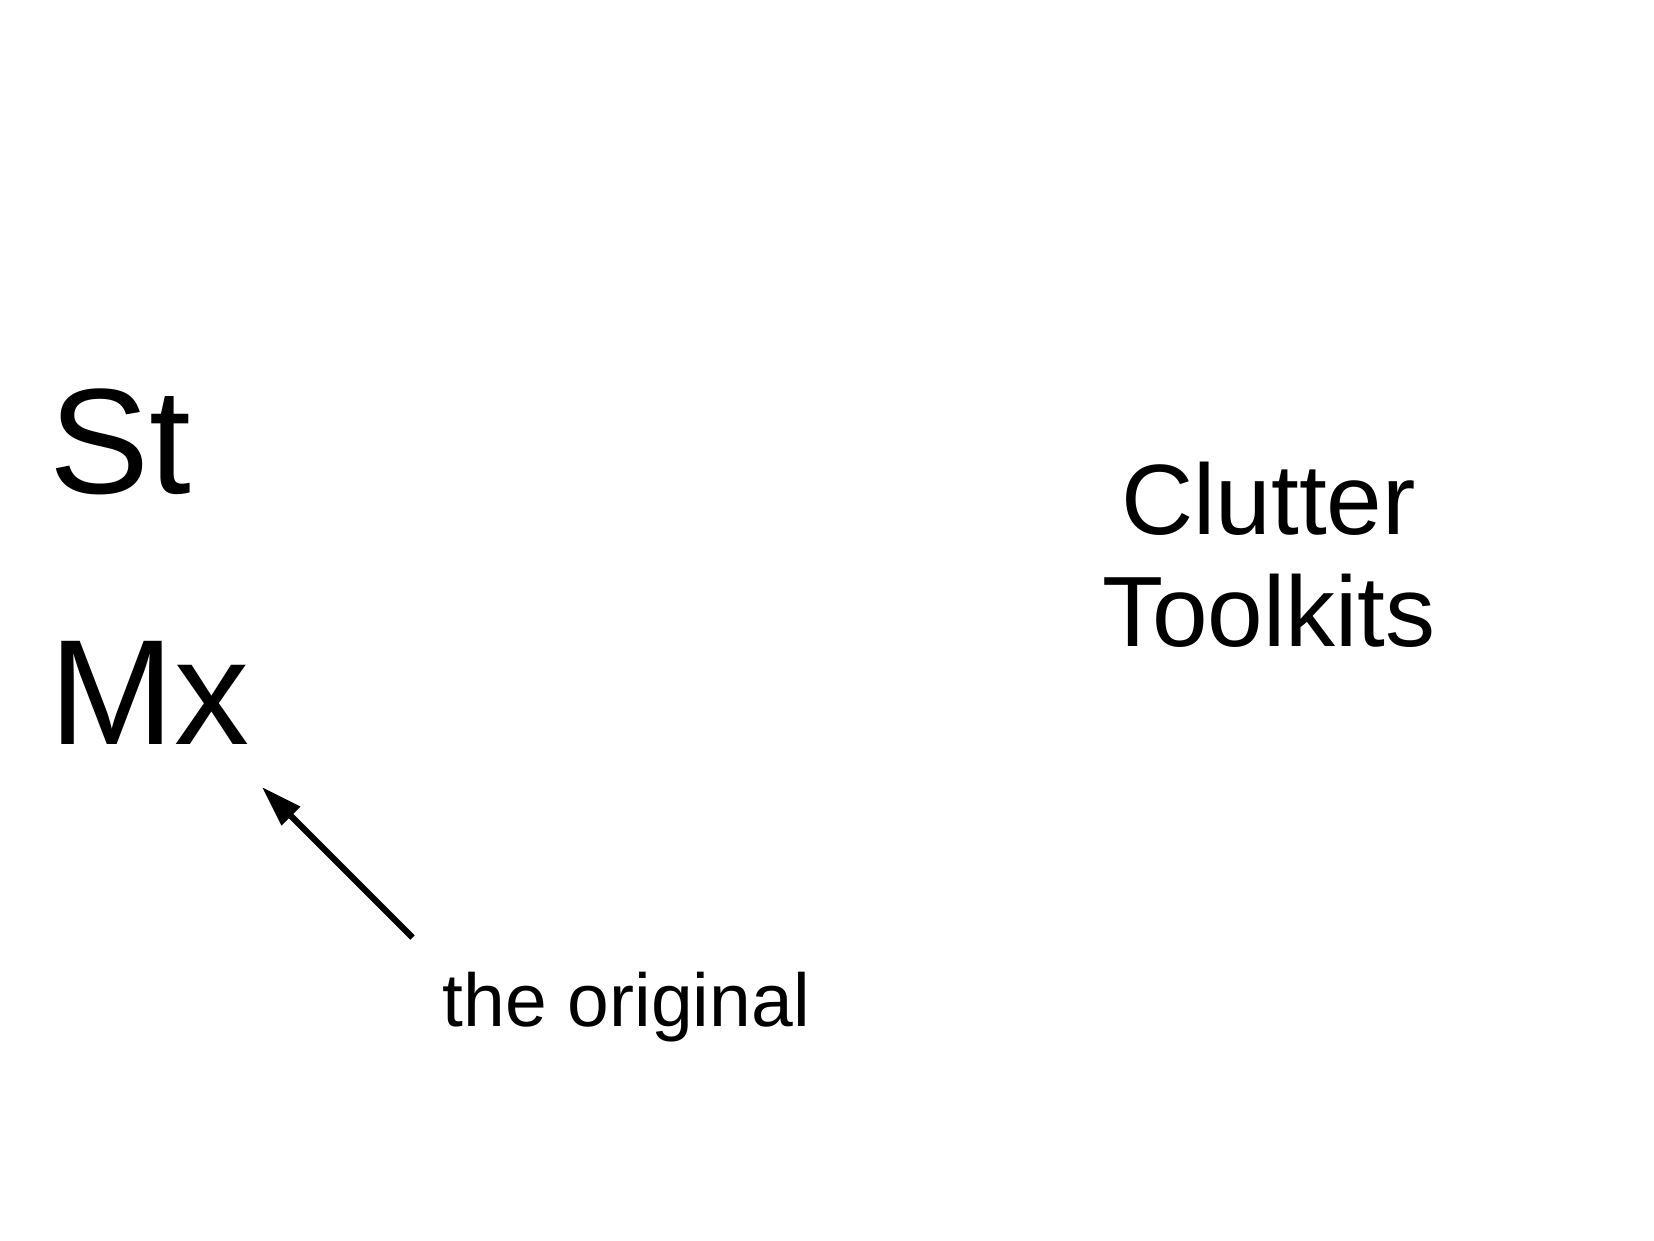

# St
Mx
Clutter
Toolkits
the original